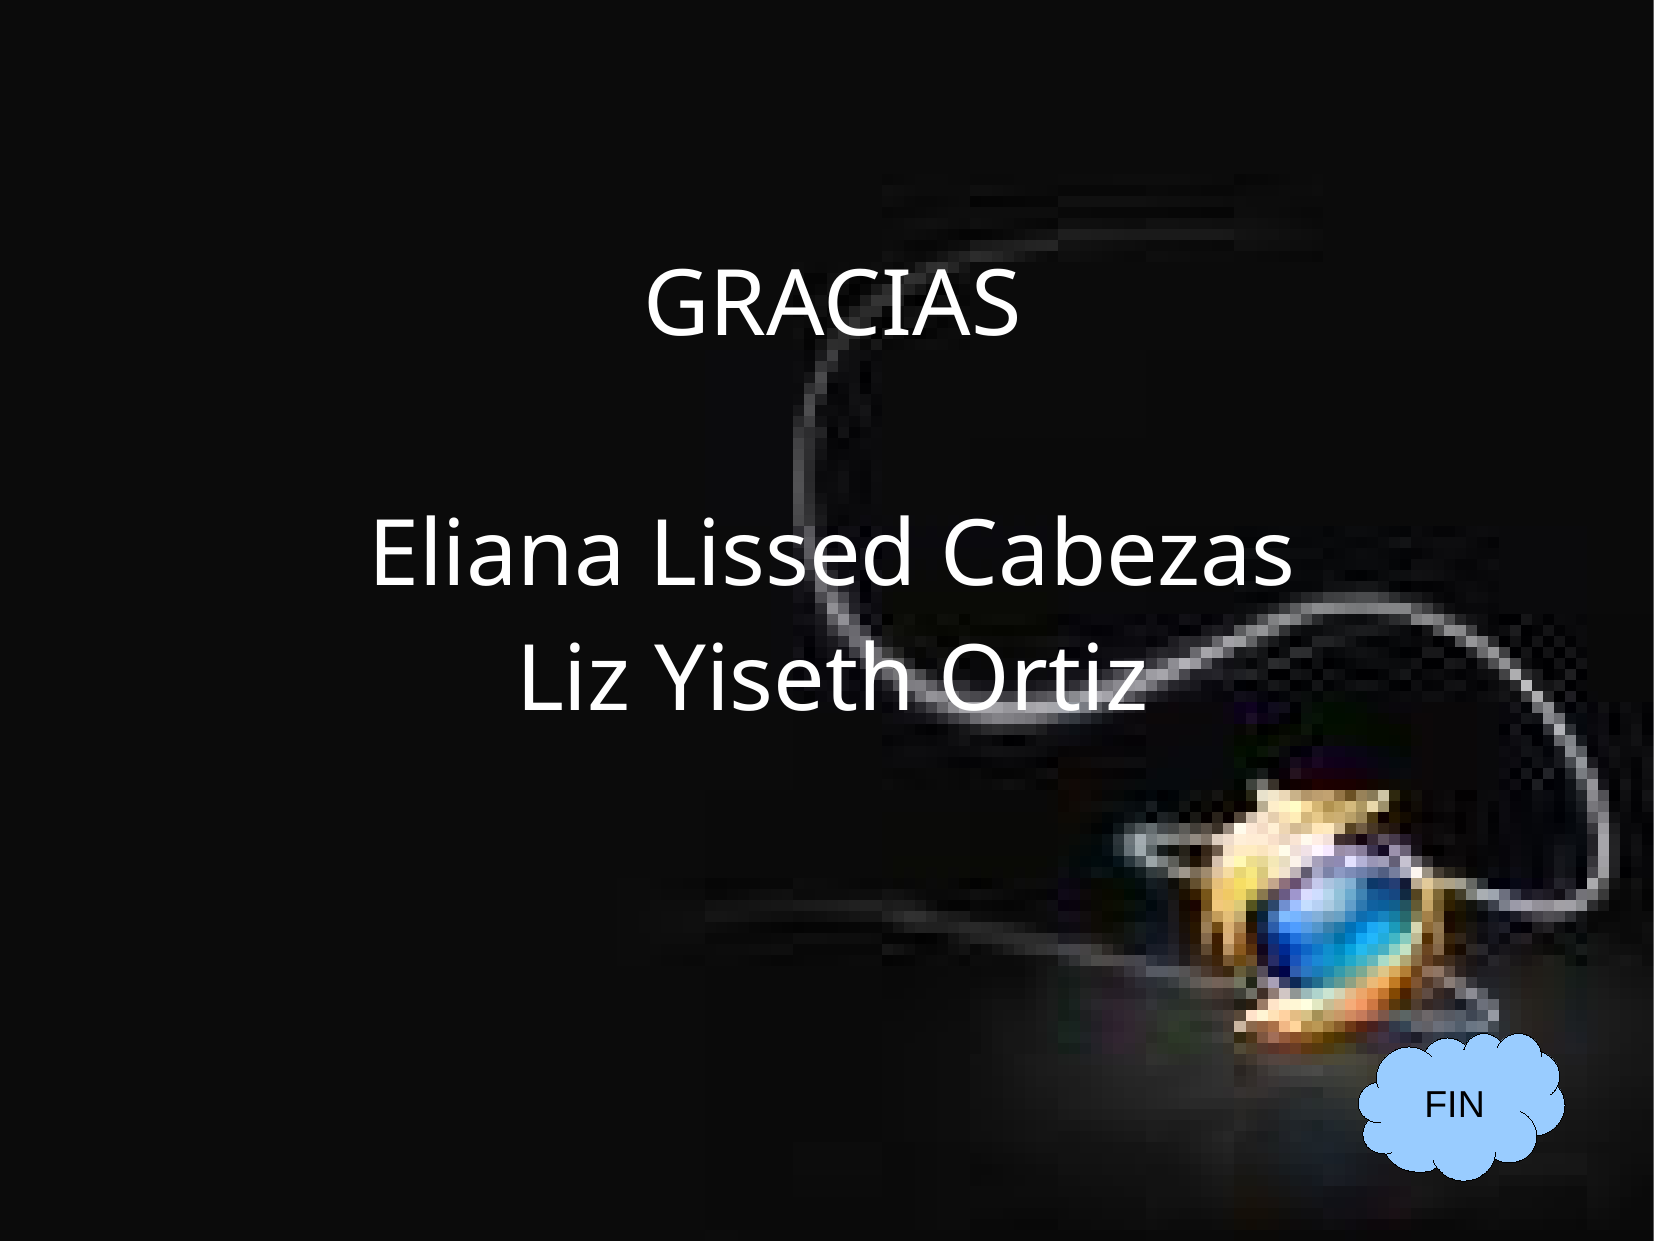

GRACIAS
Eliana Lissed Cabezas
Liz Yiseth Ortiz
#
FIN